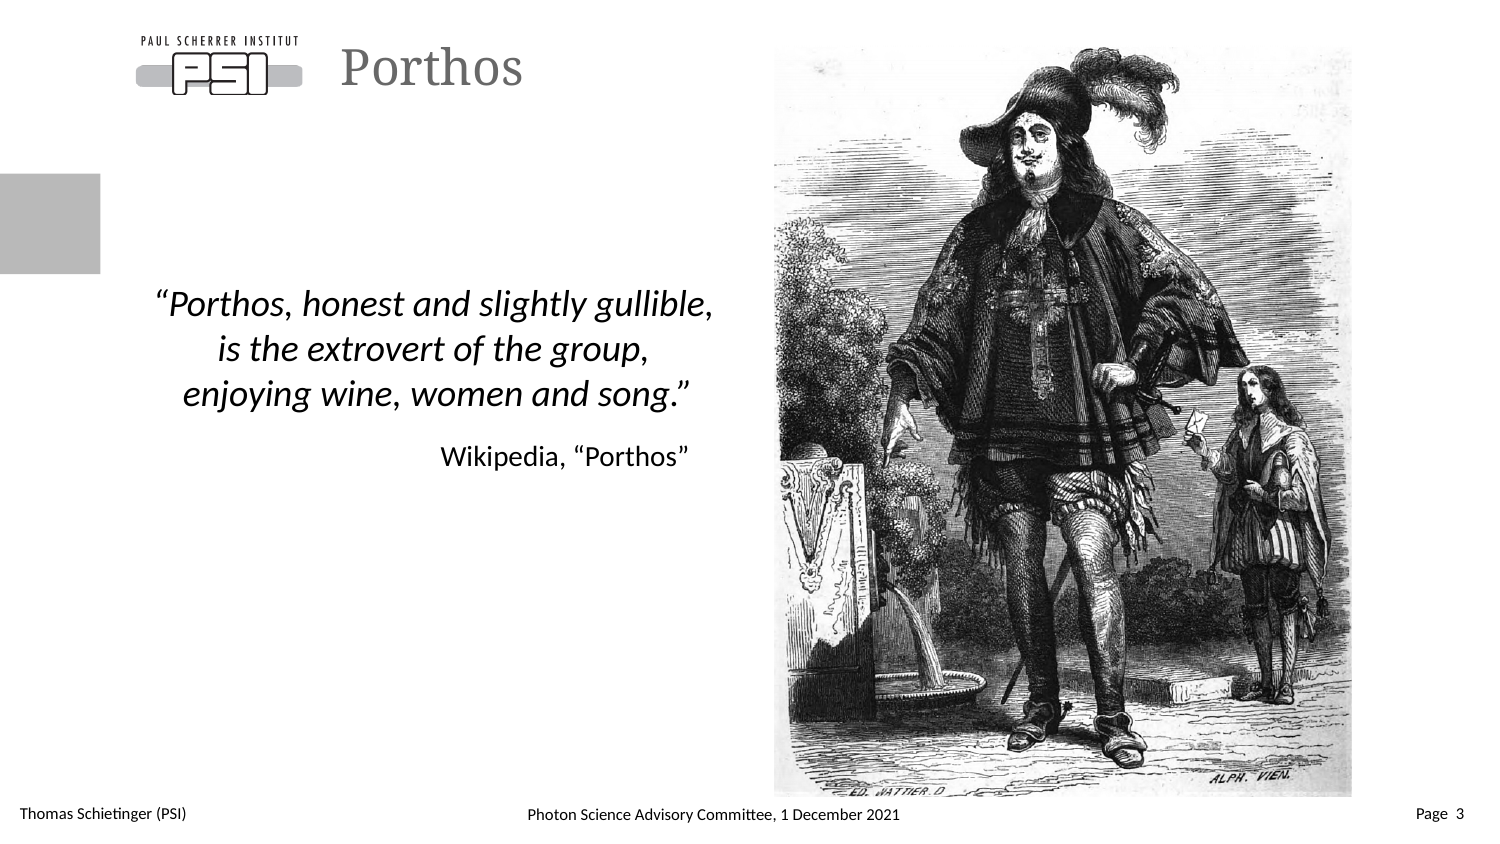

# Porthos
“Porthos, honest and slightly gullible,
is the extrovert of the group,
enjoying wine, women and song.”
Wikipedia, “Porthos”